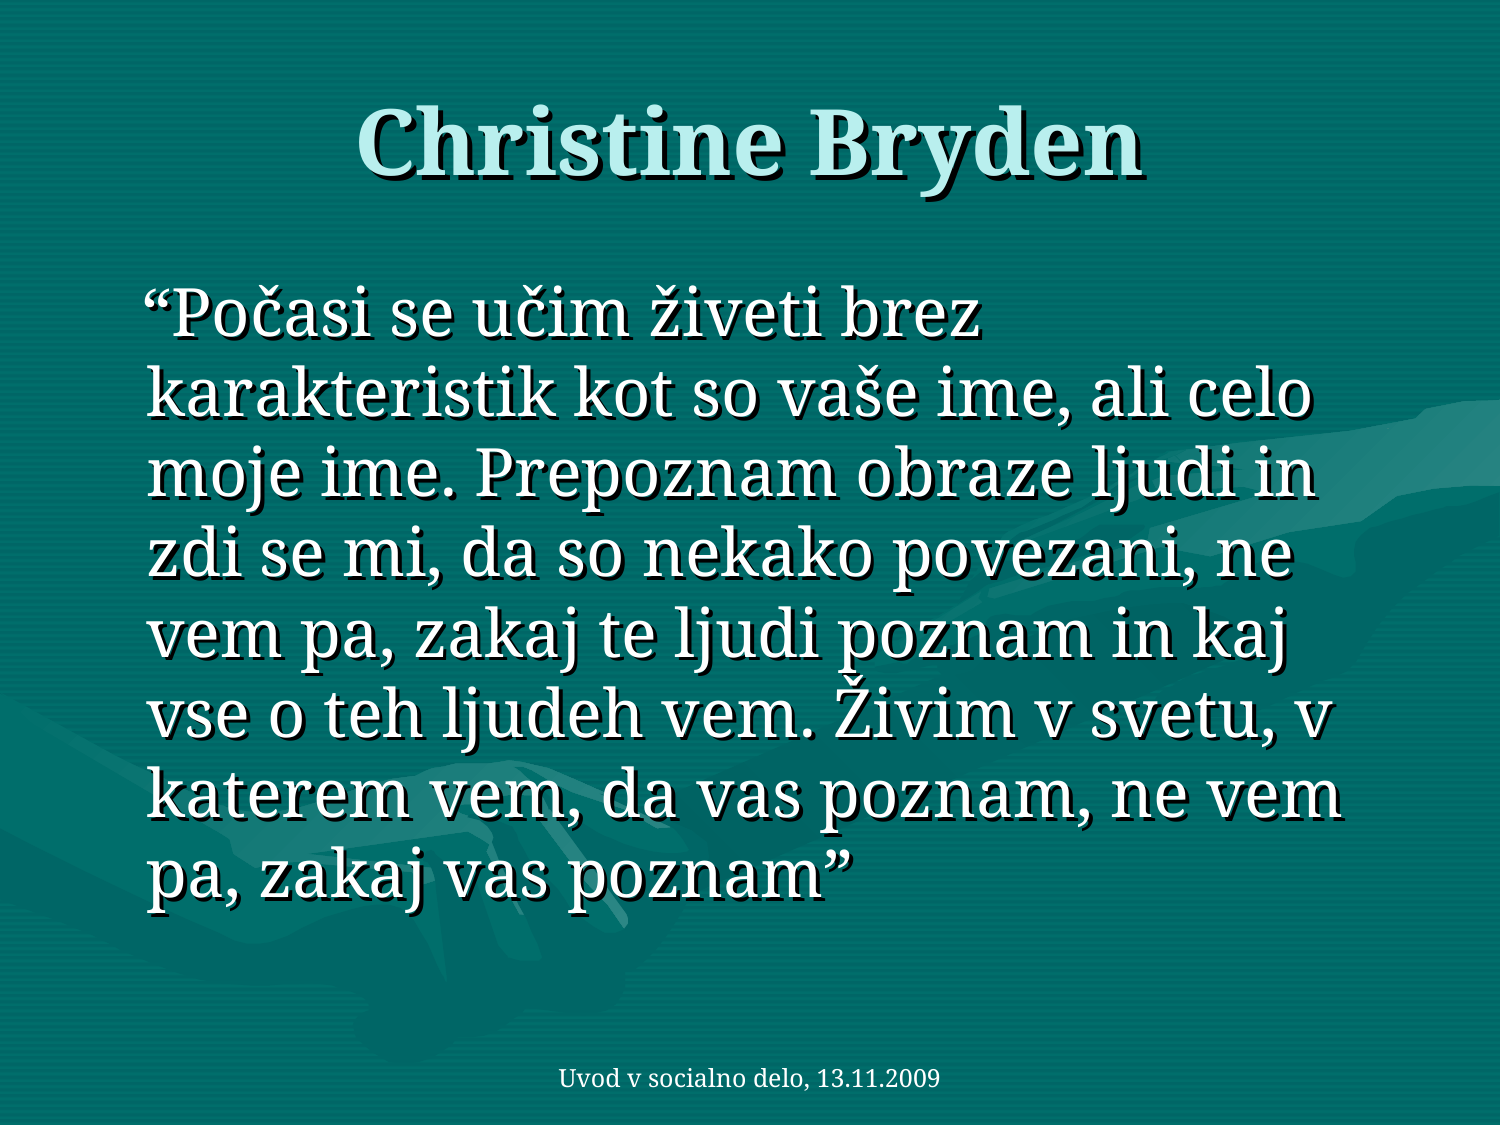

# Christine Bryden
 “Počasi se učim živeti brez karakteristik kot so vaše ime, ali celo moje ime. Prepoznam obraze ljudi in zdi se mi, da so nekako povezani, ne vem pa, zakaj te ljudi poznam in kaj vse o teh ljudeh vem. Živim v svetu, v katerem vem, da vas poznam, ne vem pa, zakaj vas poznam”
Uvod v socialno delo, 13.11.2009